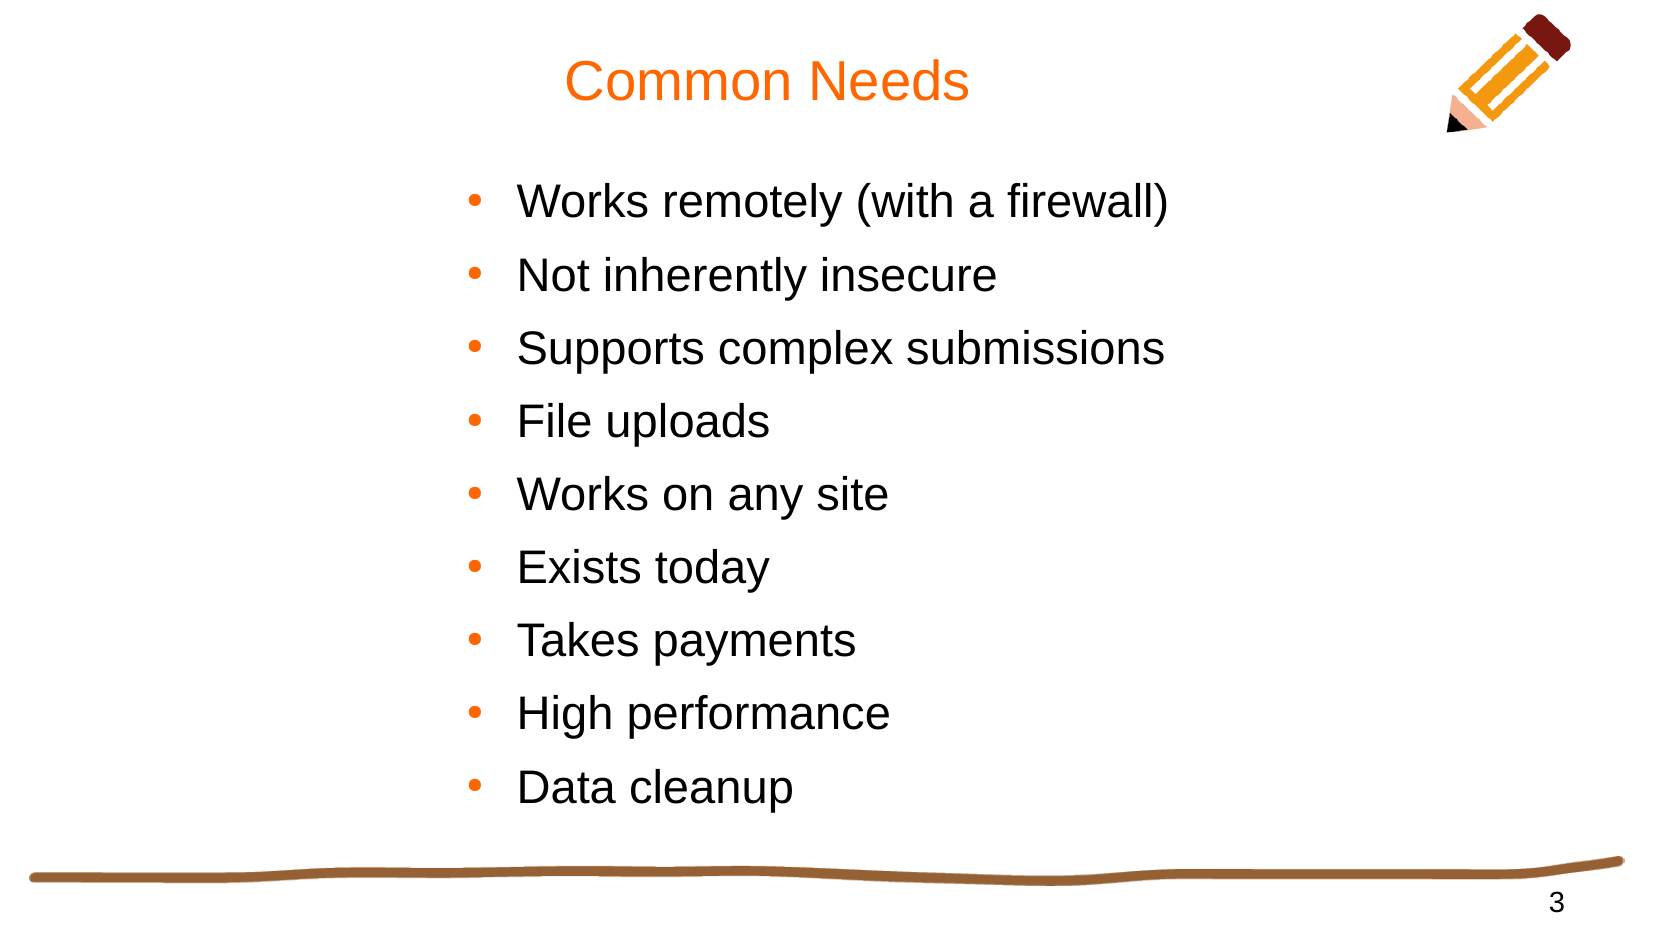

# Common Needs
Works remotely (with a firewall)
Not inherently insecure
Supports complex submissions
File uploads
Works on any site
Exists today
Takes payments
High performance
Data cleanup
3